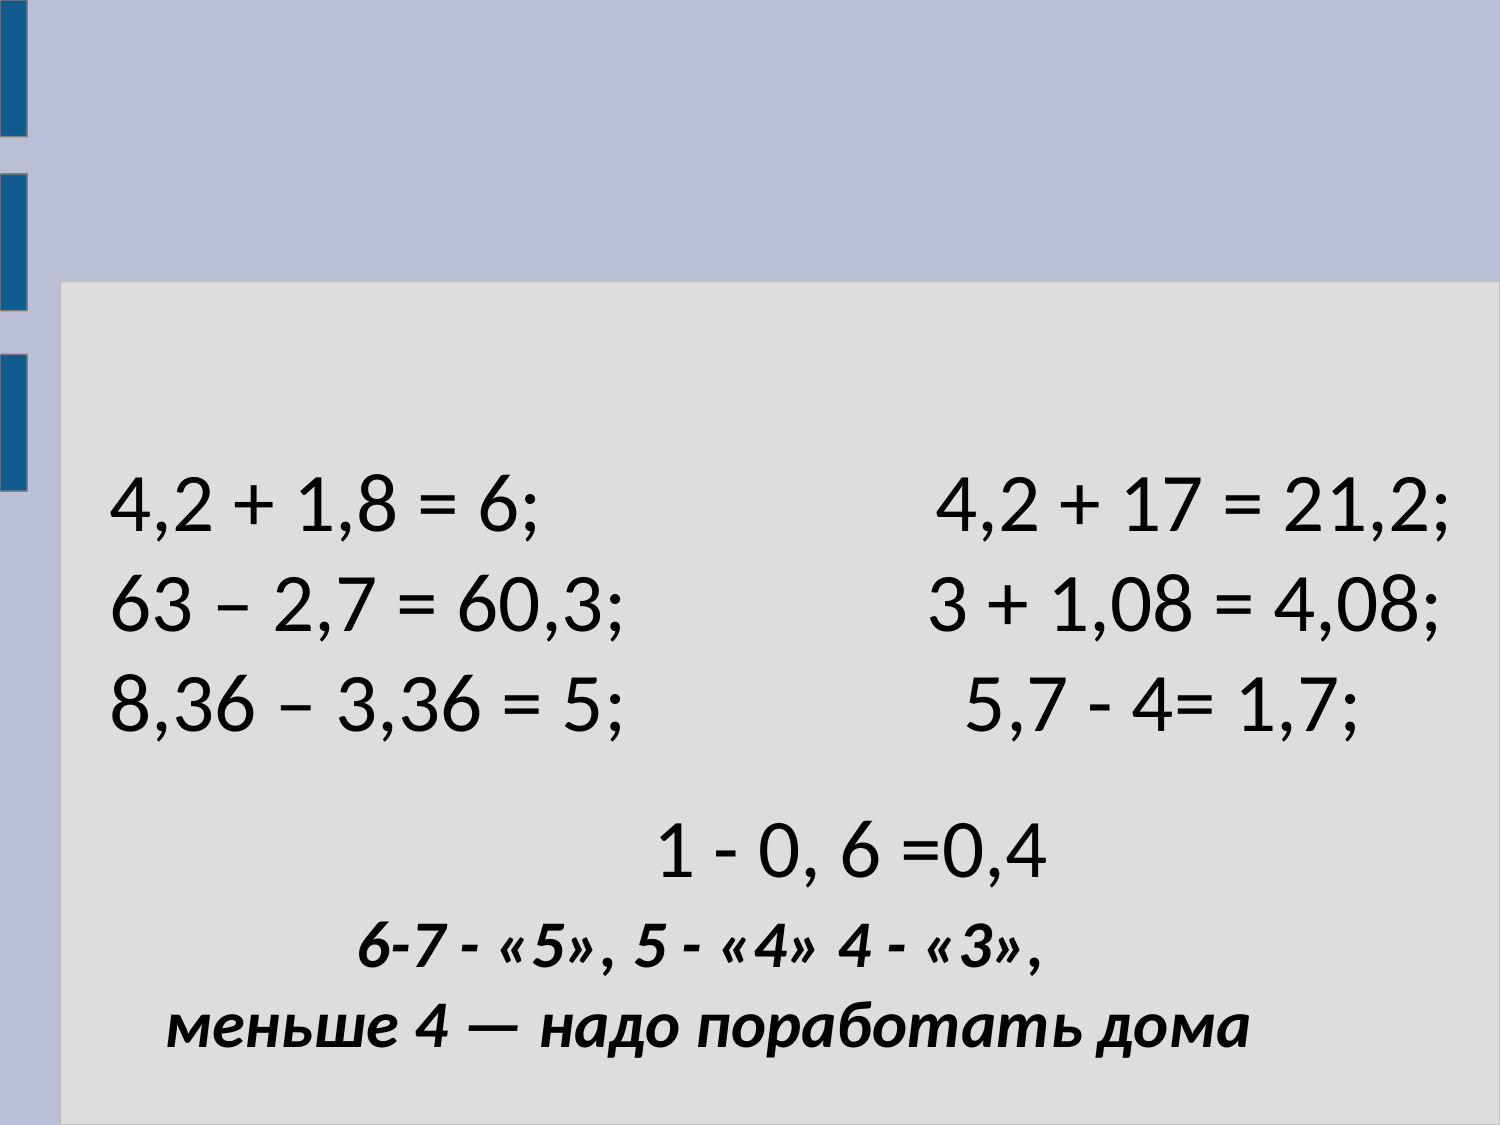

4,2 + 1,8 = 6; 4,2 + 17 = 21,2; 63 – 2,7 = 60,3; 3 + 1,08 = 4,08; 8,36 – 3,36 = 5; 5,7 - 4= 1,7;
 1 - 0, 6 =0,4
6-7 - «5», 5 - «4» 4 - «3»,
меньше 4 — надо поработать дома